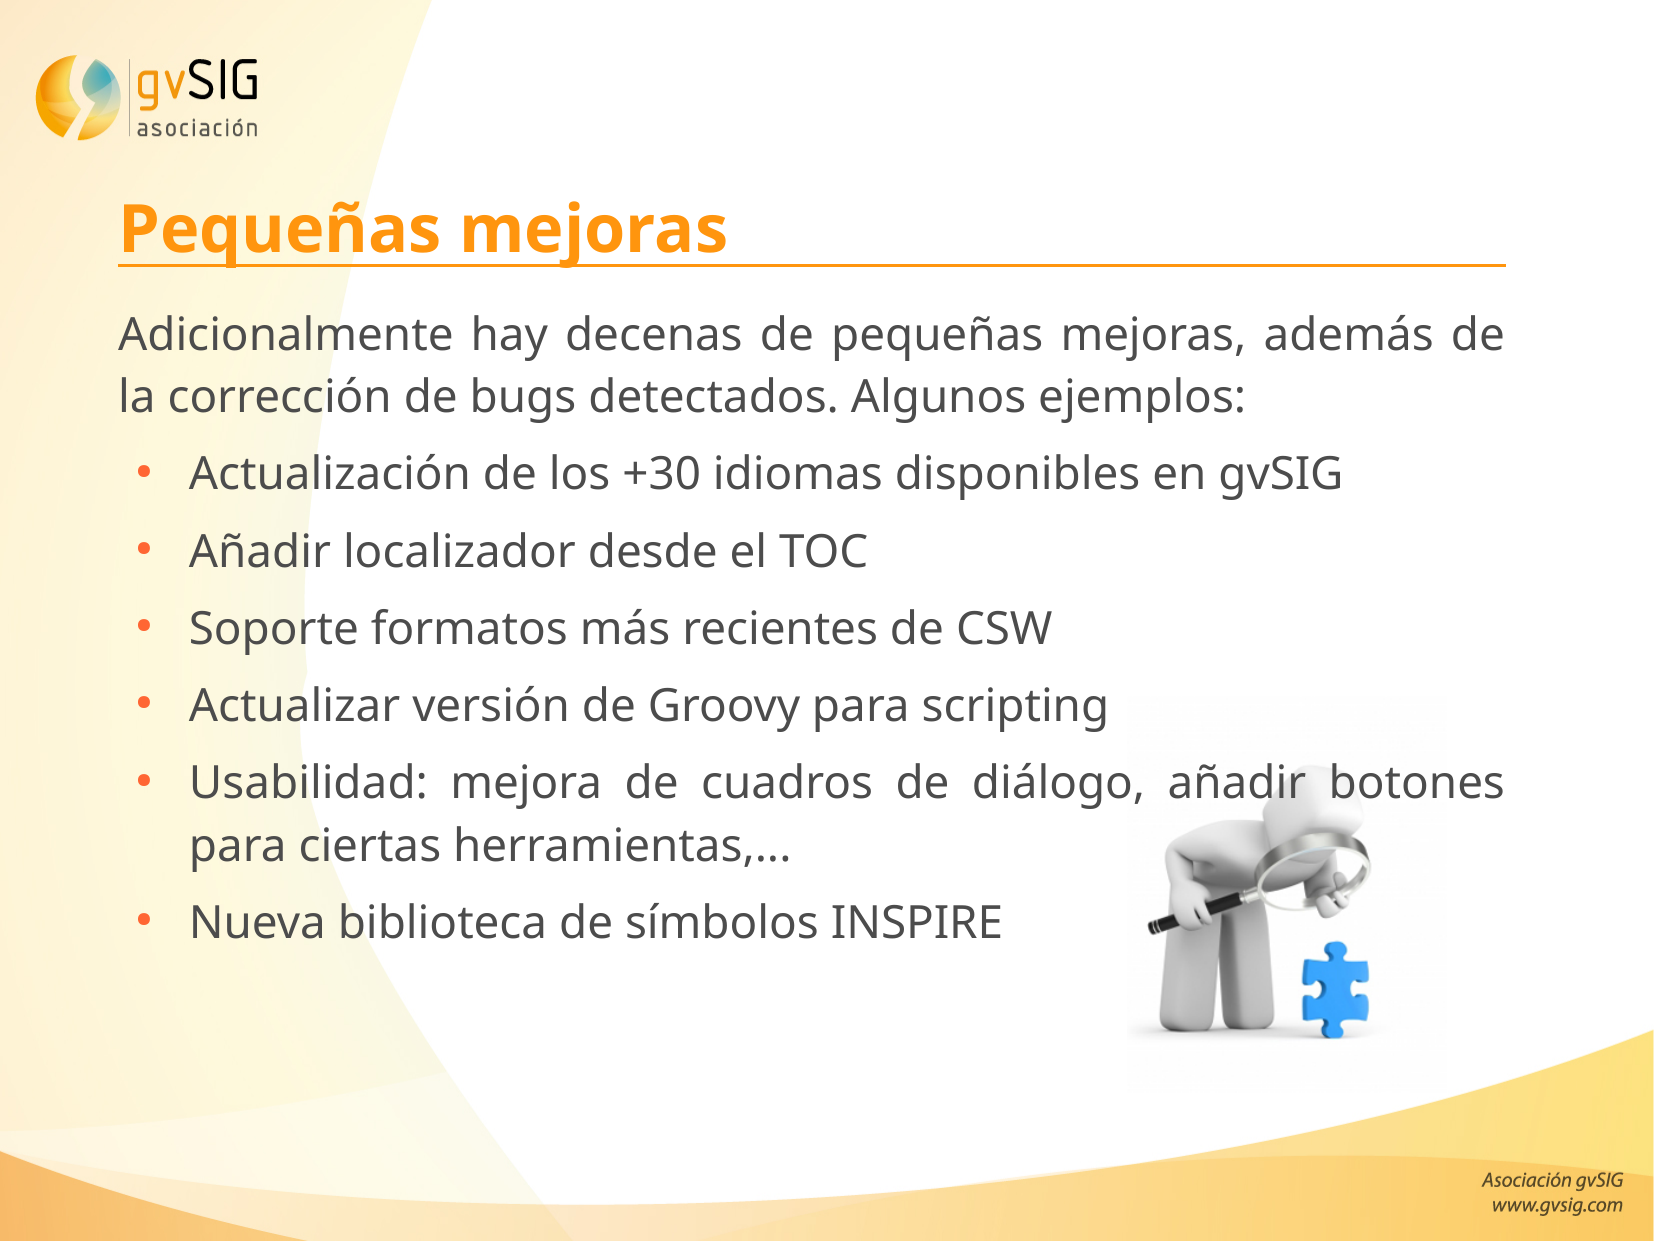

# Pequeñas mejoras
Adicionalmente hay decenas de pequeñas mejoras, además de la corrección de bugs detectados. Algunos ejemplos:
Actualización de los +30 idiomas disponibles en gvSIG
Añadir localizador desde el TOC
Soporte formatos más recientes de CSW
Actualizar versión de Groovy para scripting
Usabilidad: mejora de cuadros de diálogo, añadir botones para ciertas herramientas,...
Nueva biblioteca de símbolos INSPIRE